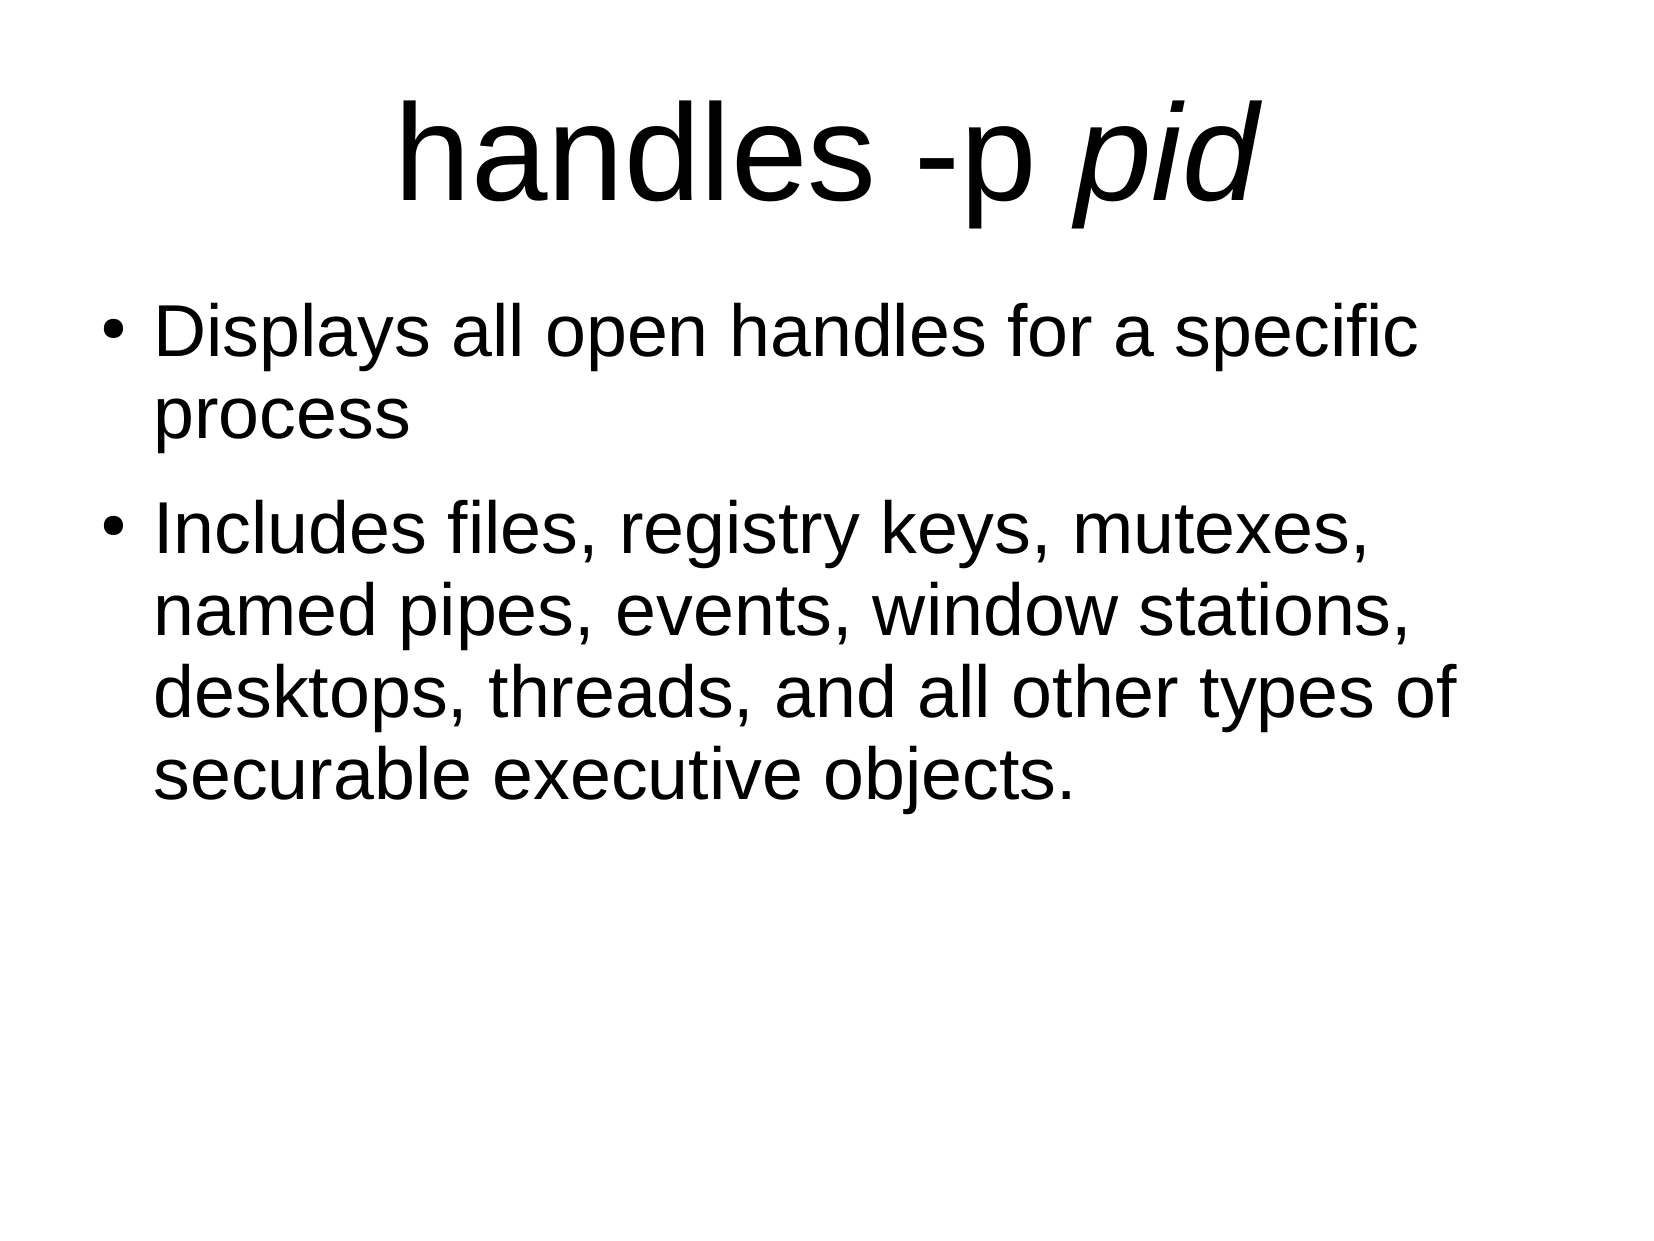

# handles -p pid
Displays all open handles for a specific process
Includes files, registry keys, mutexes, named pipes, events, window stations, desktops, threads, and all other types of securable executive objects.